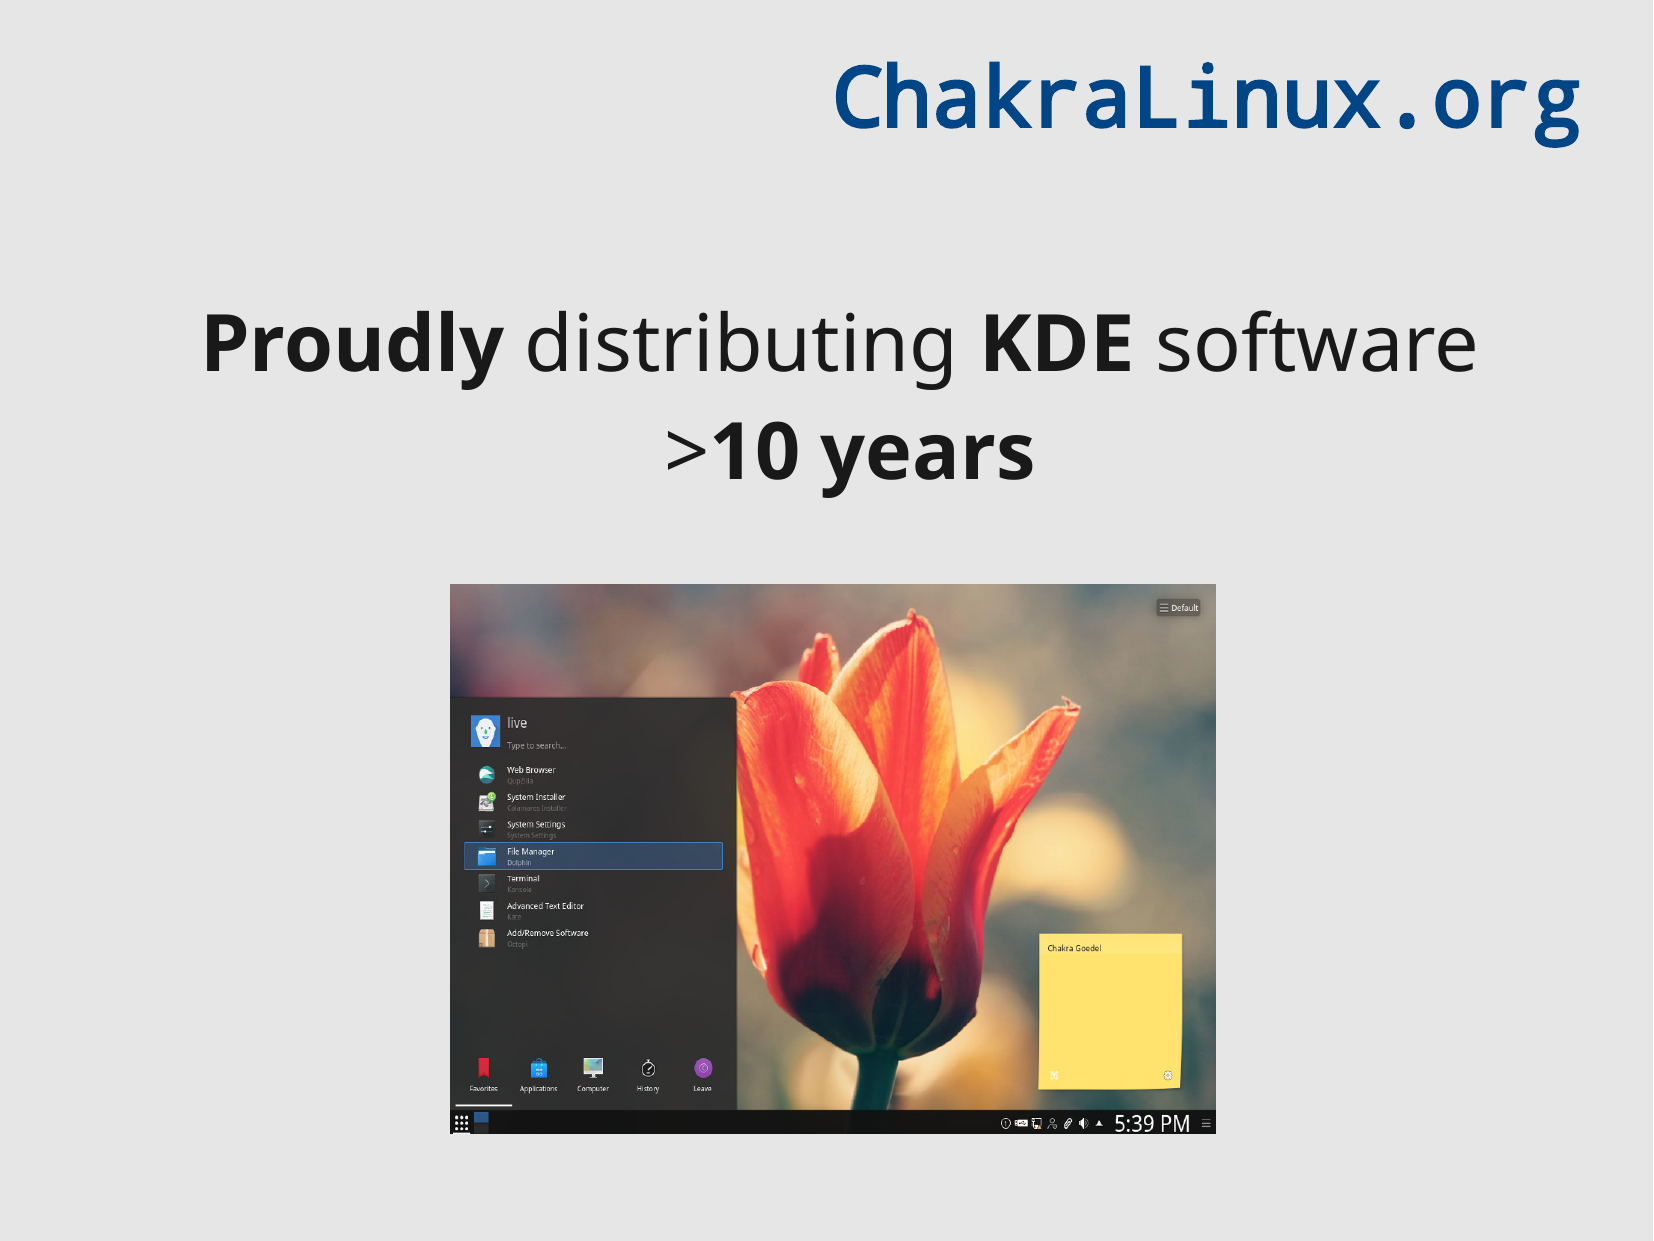

# ChakraLinux.org
Proudly distributing KDE software
 >10 years